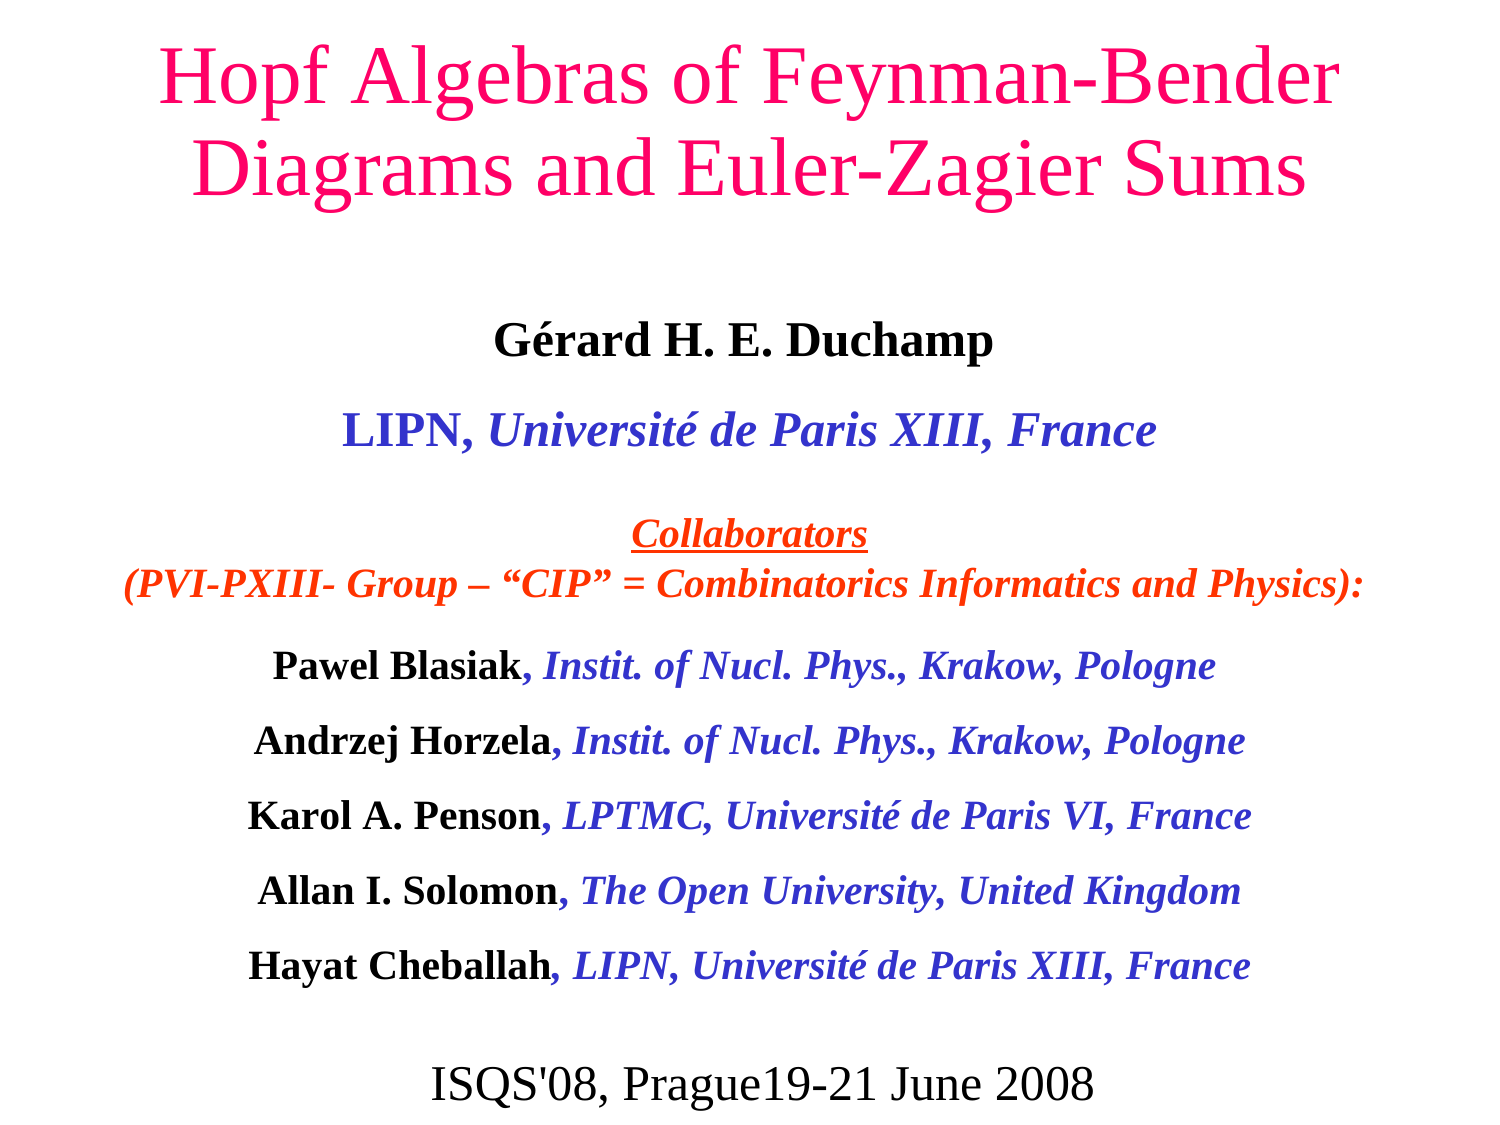

# Hopf Algebras of Feynman-Bender Diagrams and Euler-Zagier Sums
Gérard H. E. Duchamp
LIPN, Université de Paris XIII, France
Collaborators
(PVI-PXIII- Group – “CIP” = Combinatorics Informatics and Physics):
Pawel Blasiak, Instit. of Nucl. Phys., Krakow, Pologne
Andrzej Horzela, Instit. of Nucl. Phys., Krakow, Pologne
Karol A. Penson, LPTMC, Université de Paris VI, France
Allan I. Solomon, The Open University, United Kingdom
Hayat Cheballah, LIPN, Université de Paris XIII, France
ISQS'08, Prague19-21 June 2008